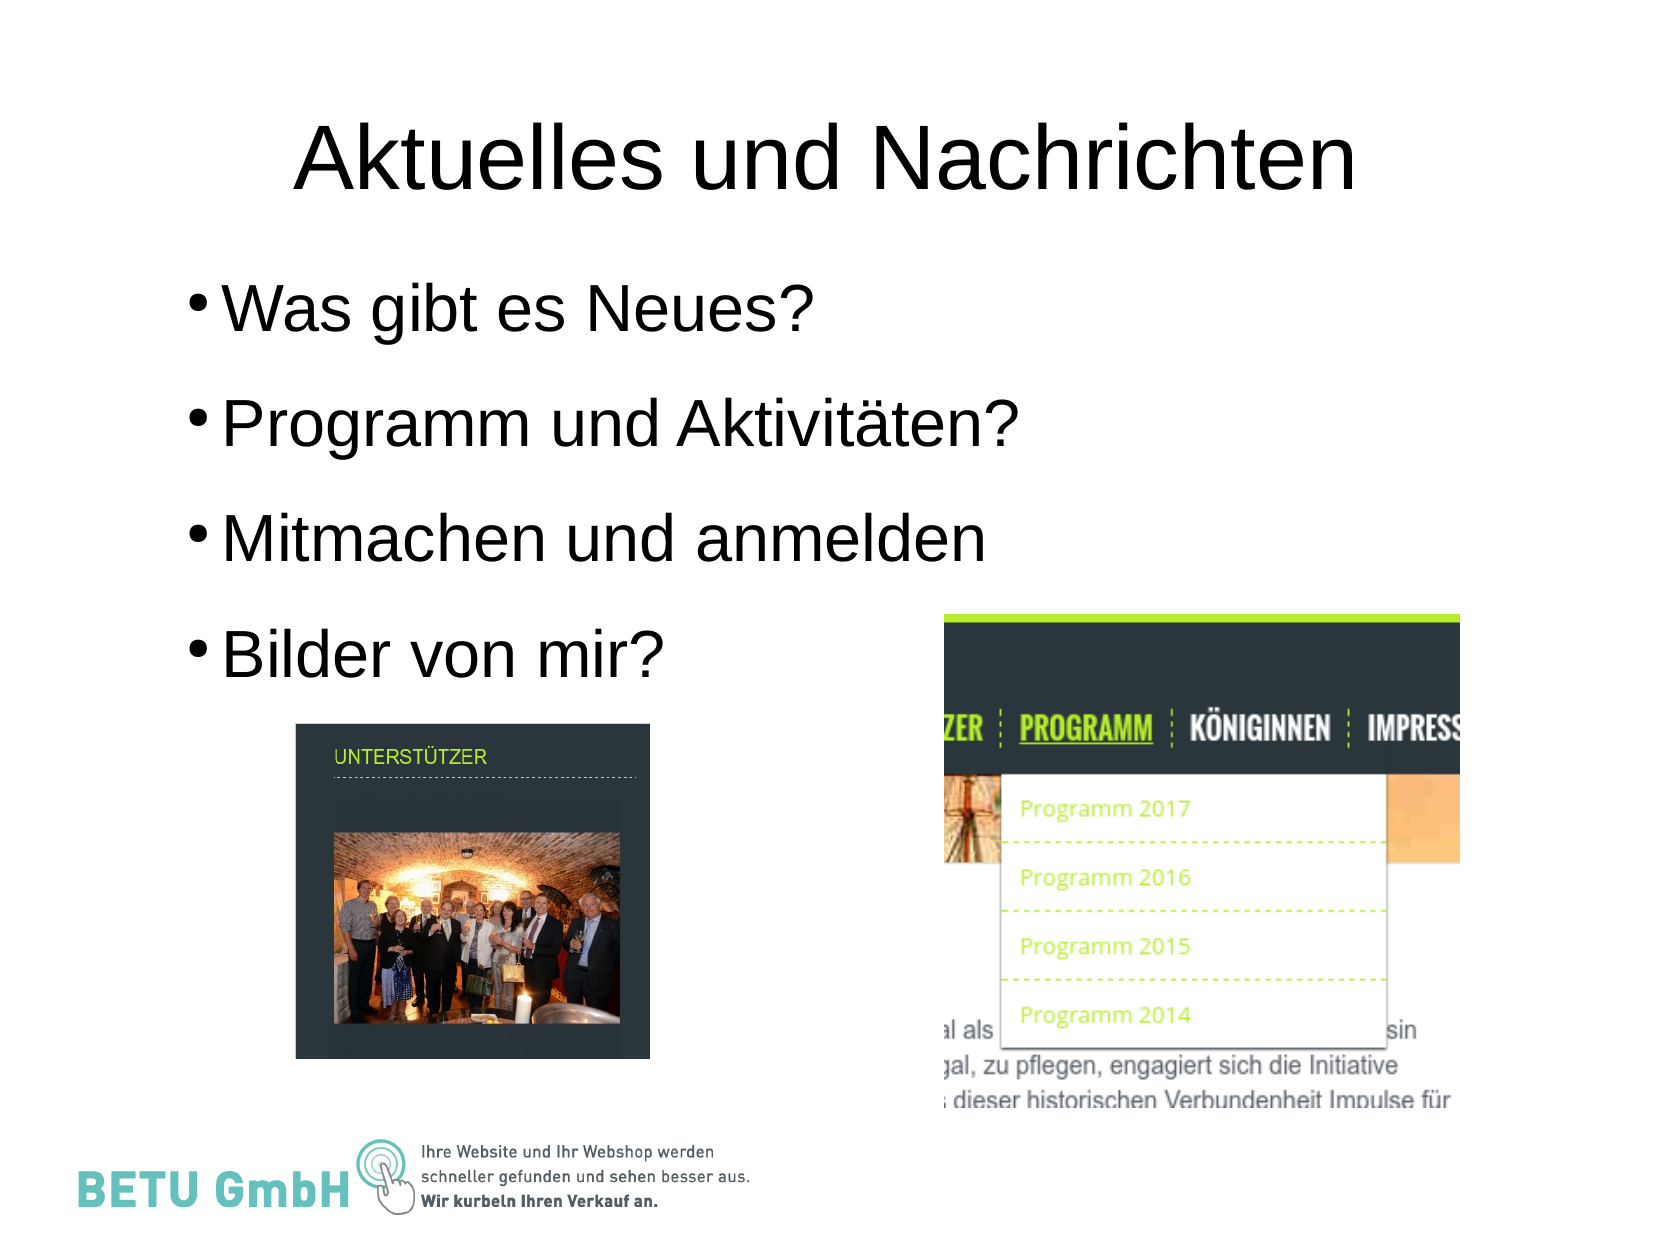

Aktuelles und Nachrichten
Was gibt es Neues?
Programm und Aktivitäten?
Mitmachen und anmelden
Bilder von mir?